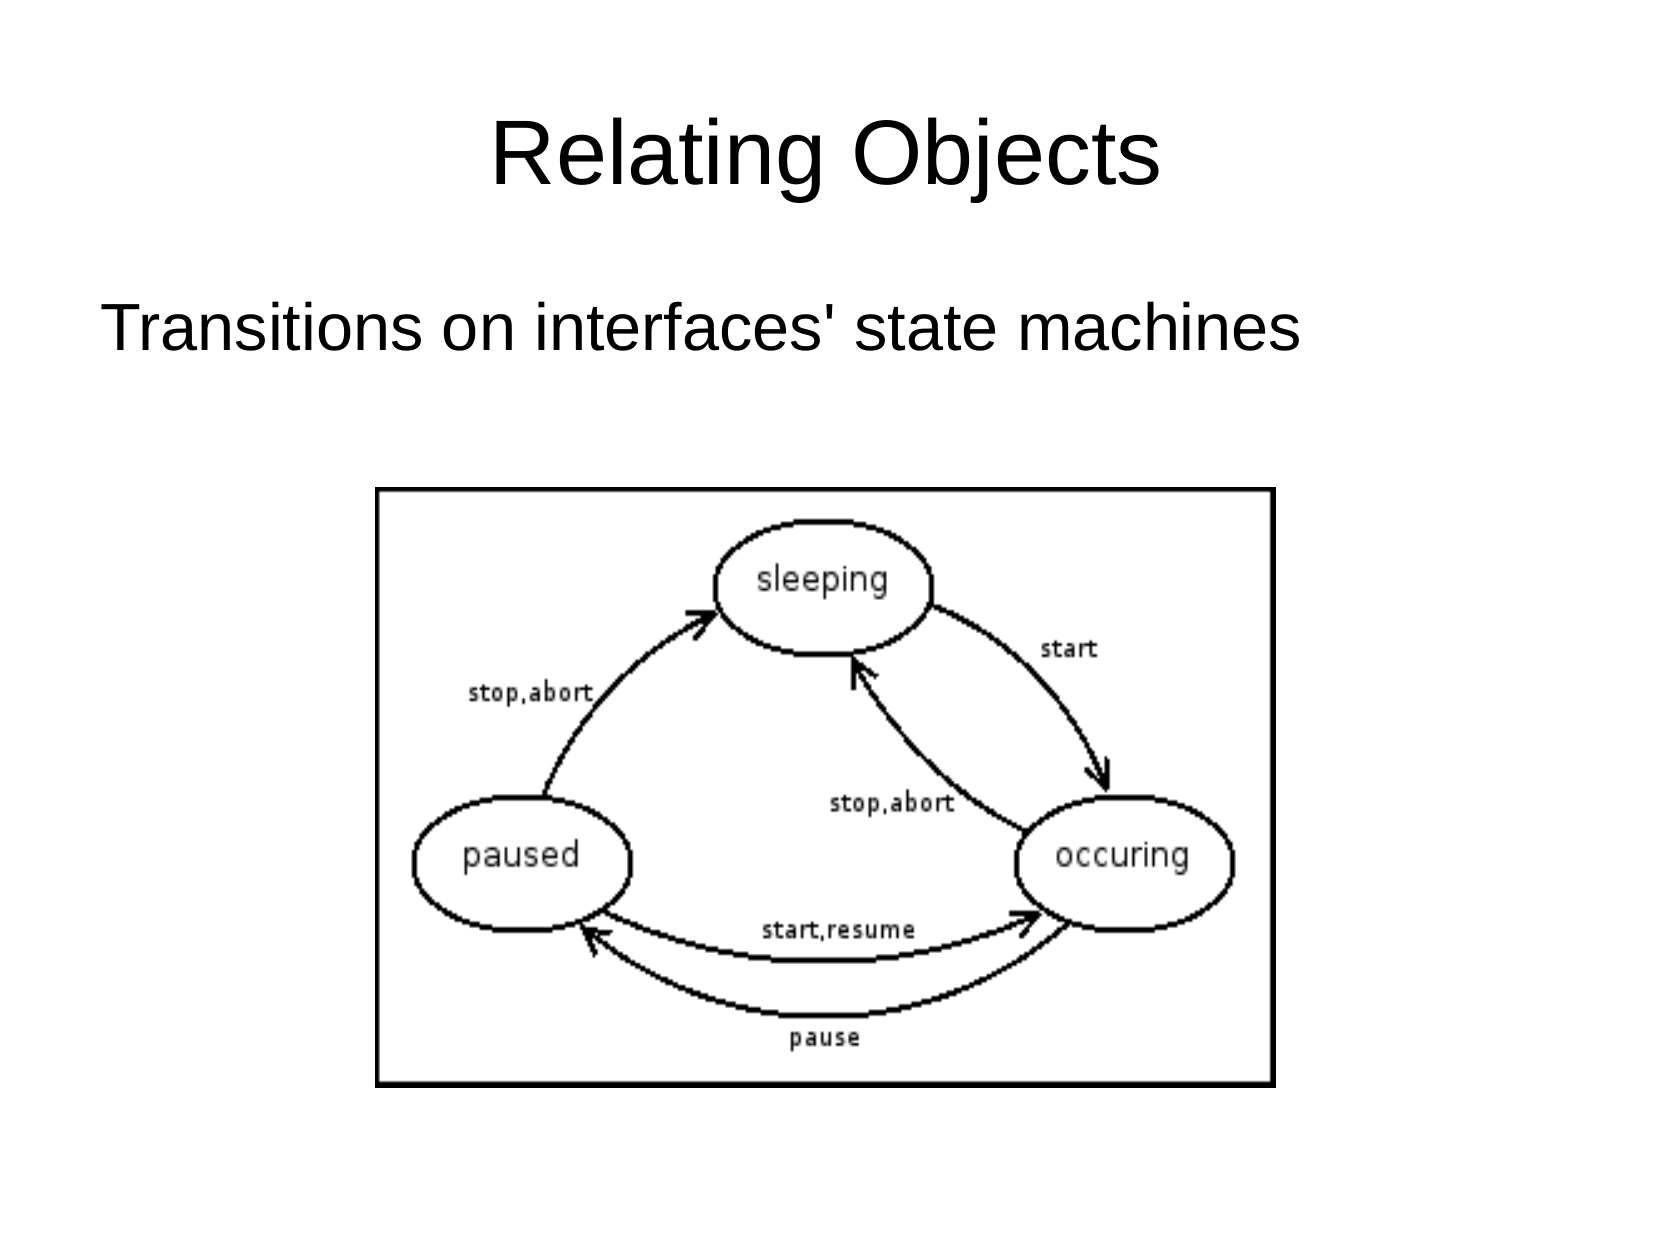

# Relating Objects
Transitions on interfaces' state machines